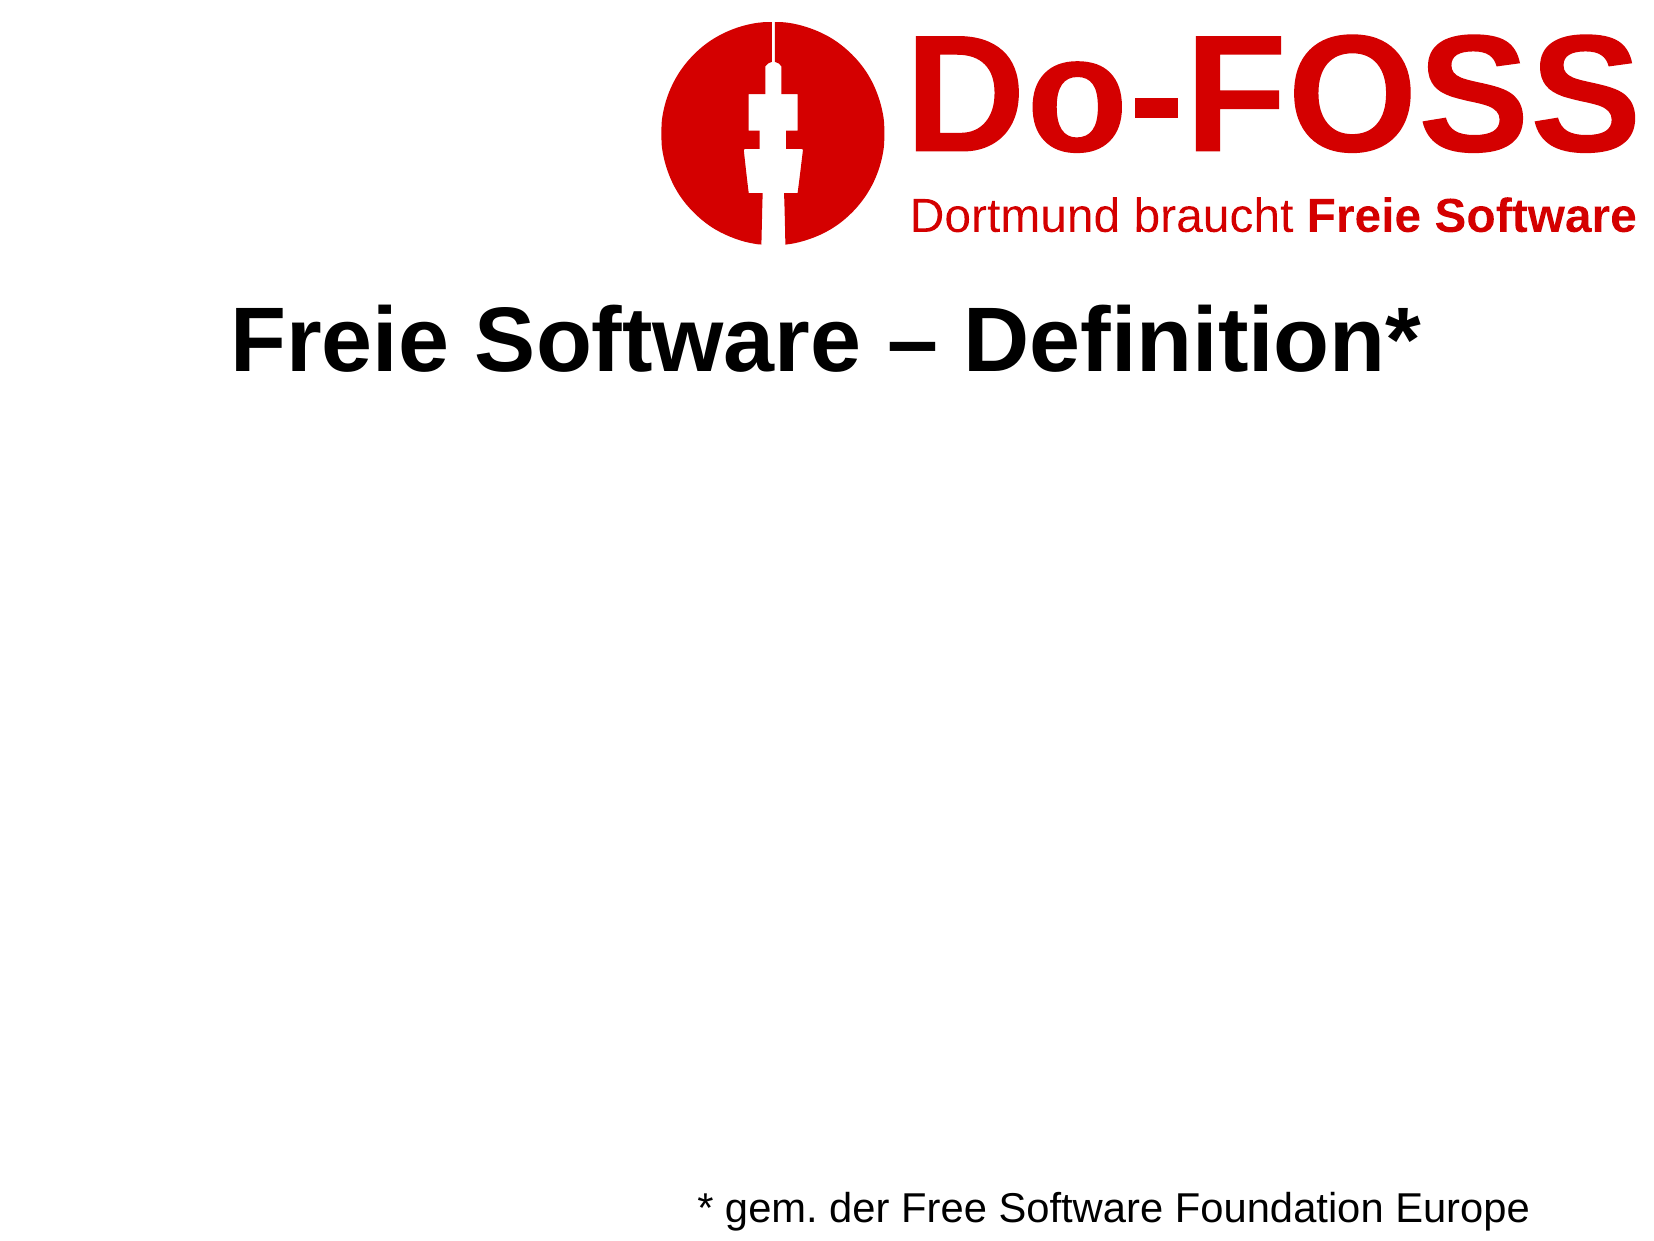

# Freie Software – Definition*
* gem. der Free Software Foundation Europe